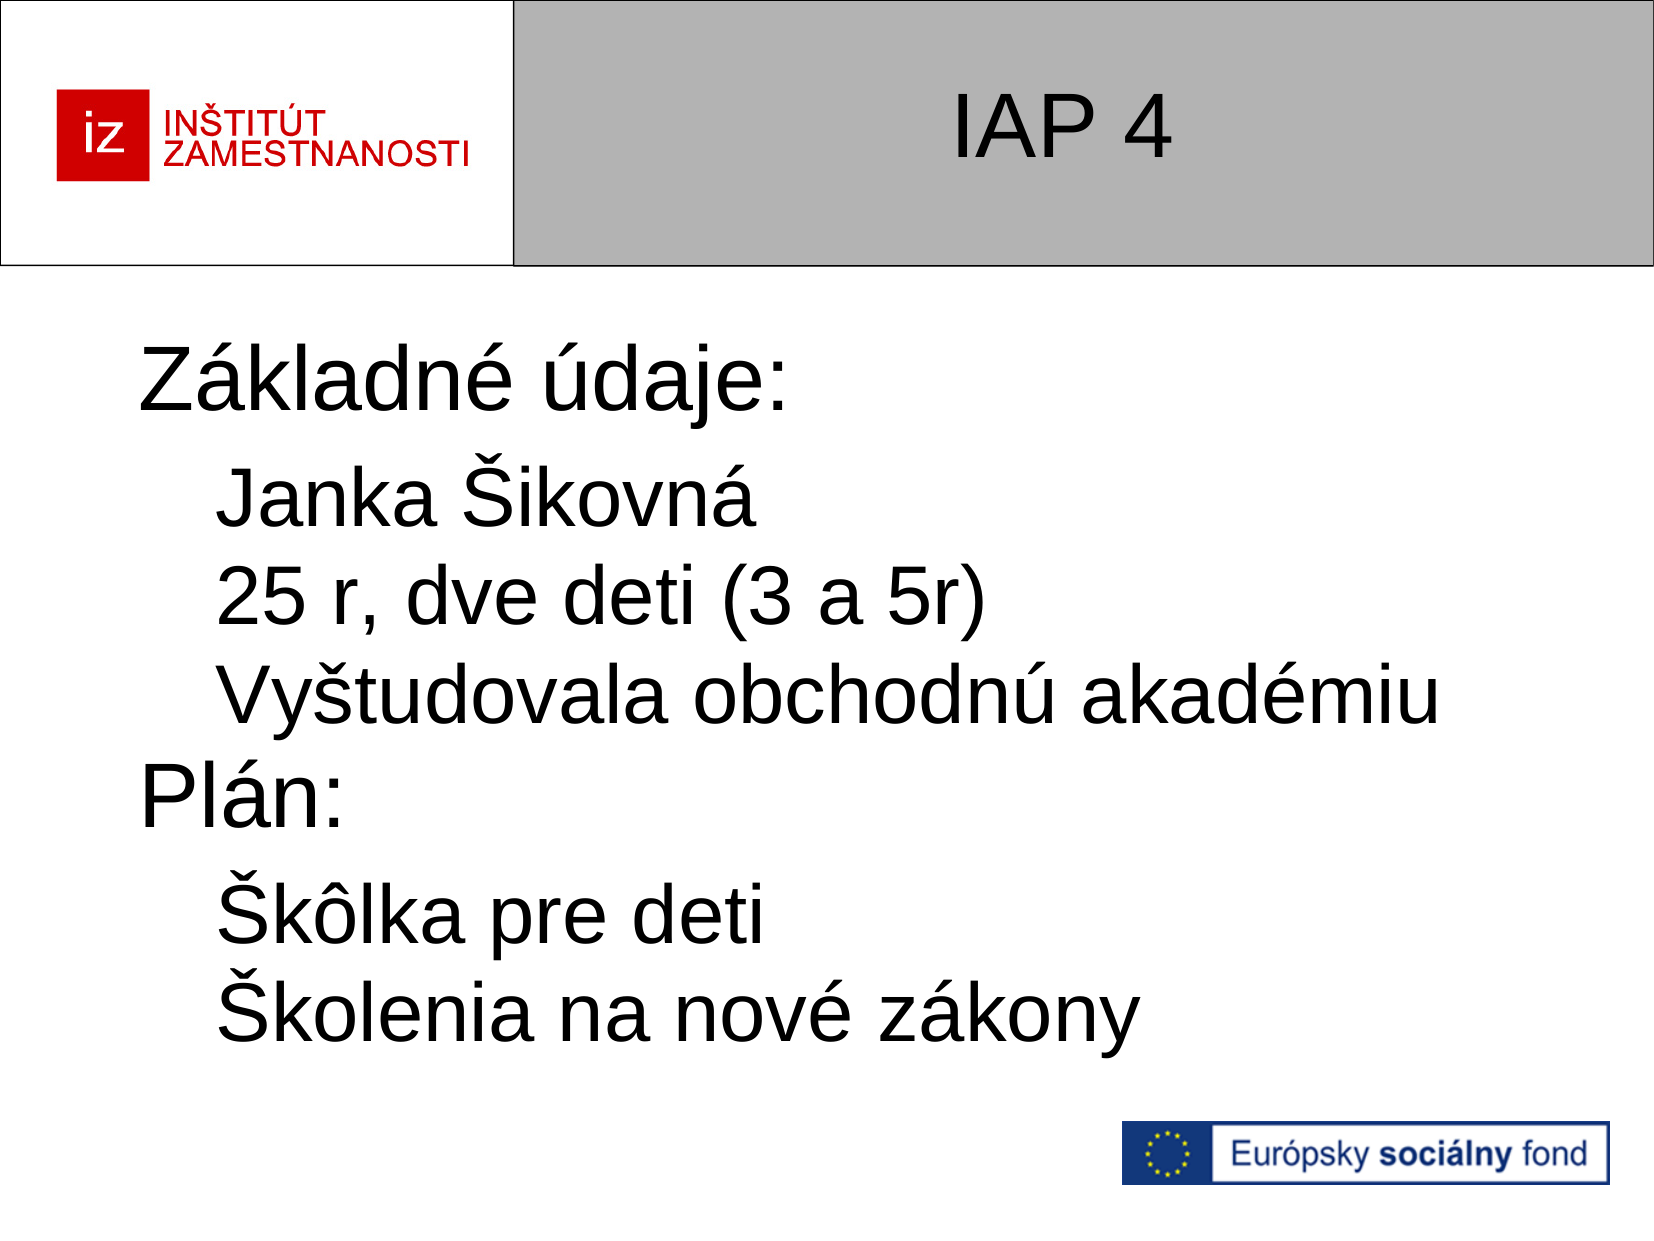

# IAP 4
Základné údaje:
Janka Šikovná
25 r, dve deti (3 a 5r)
Vyštudovala obchodnú akadémiu
Plán:
Škôlka pre deti
Školenia na nové zákony